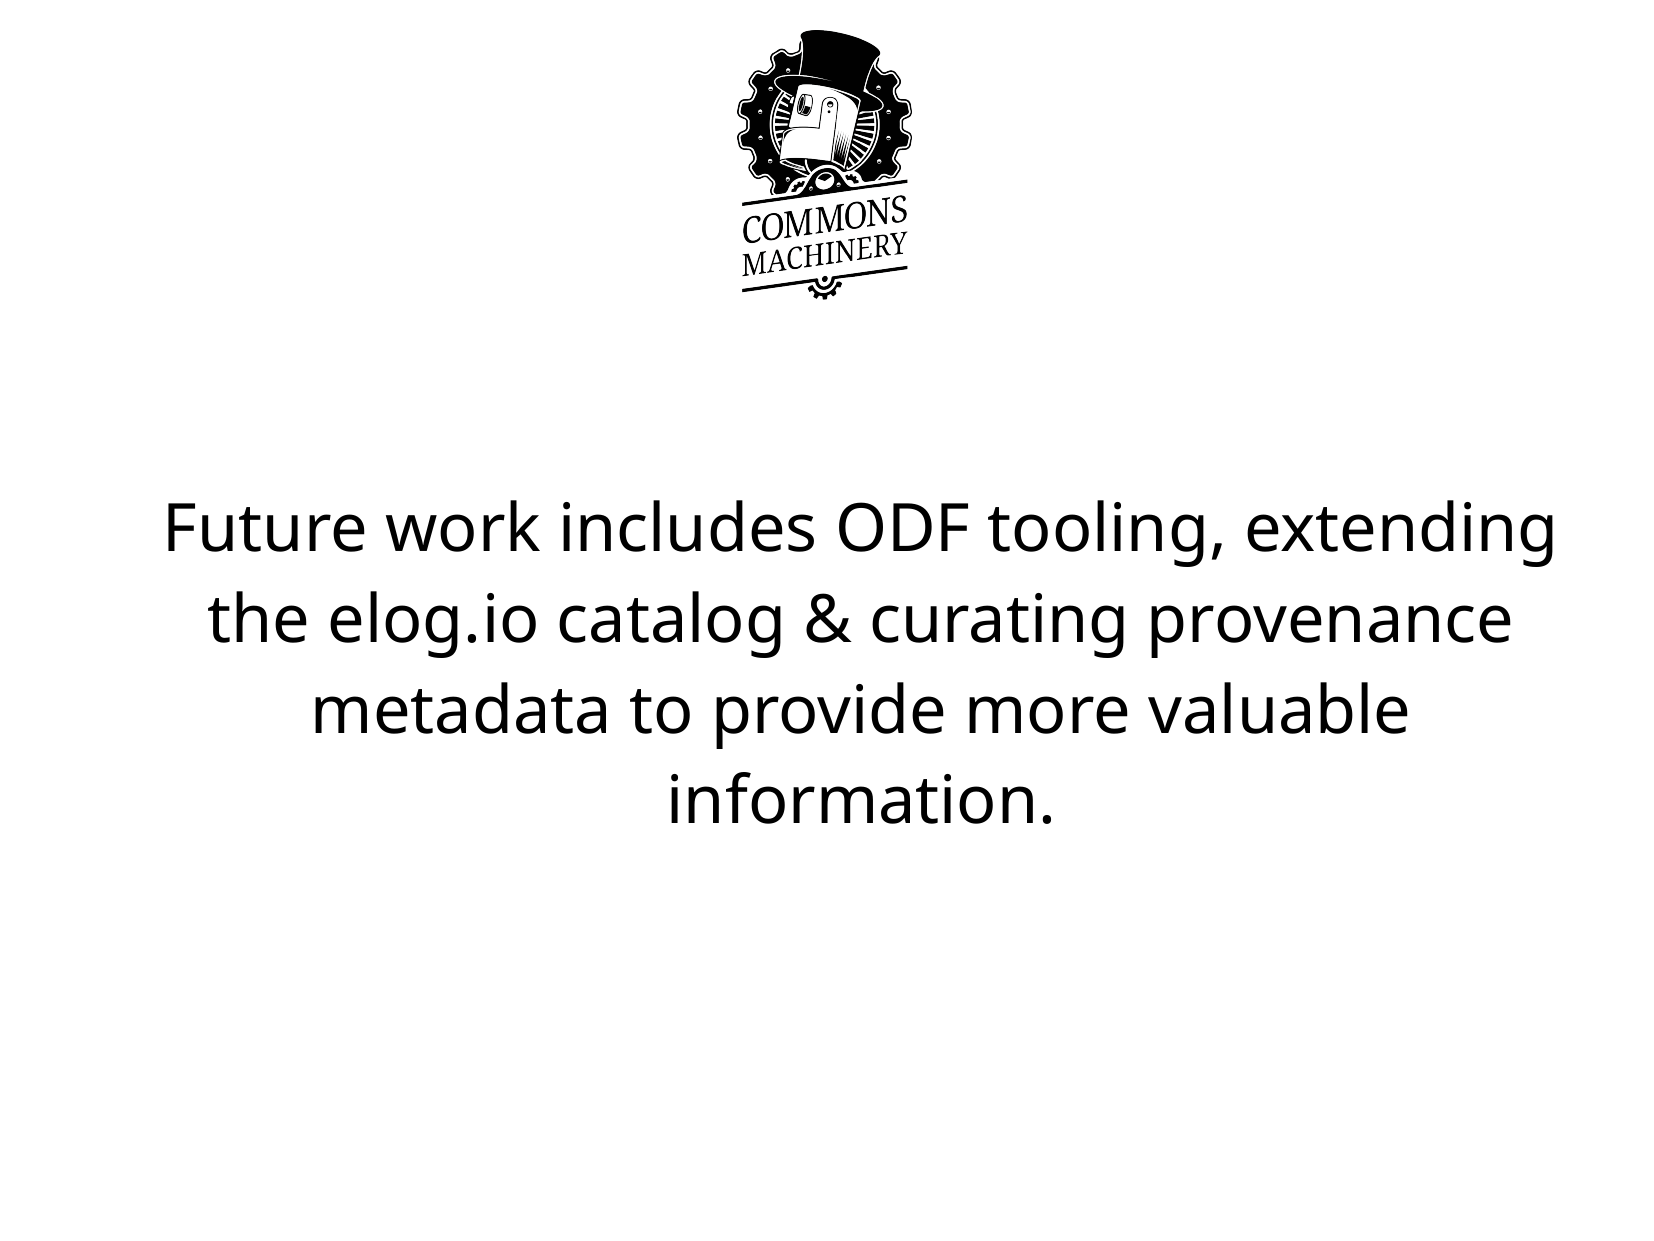

#
Future work includes ODF tooling, extending the elog.io catalog & curating provenance metadata to provide more valuable information.